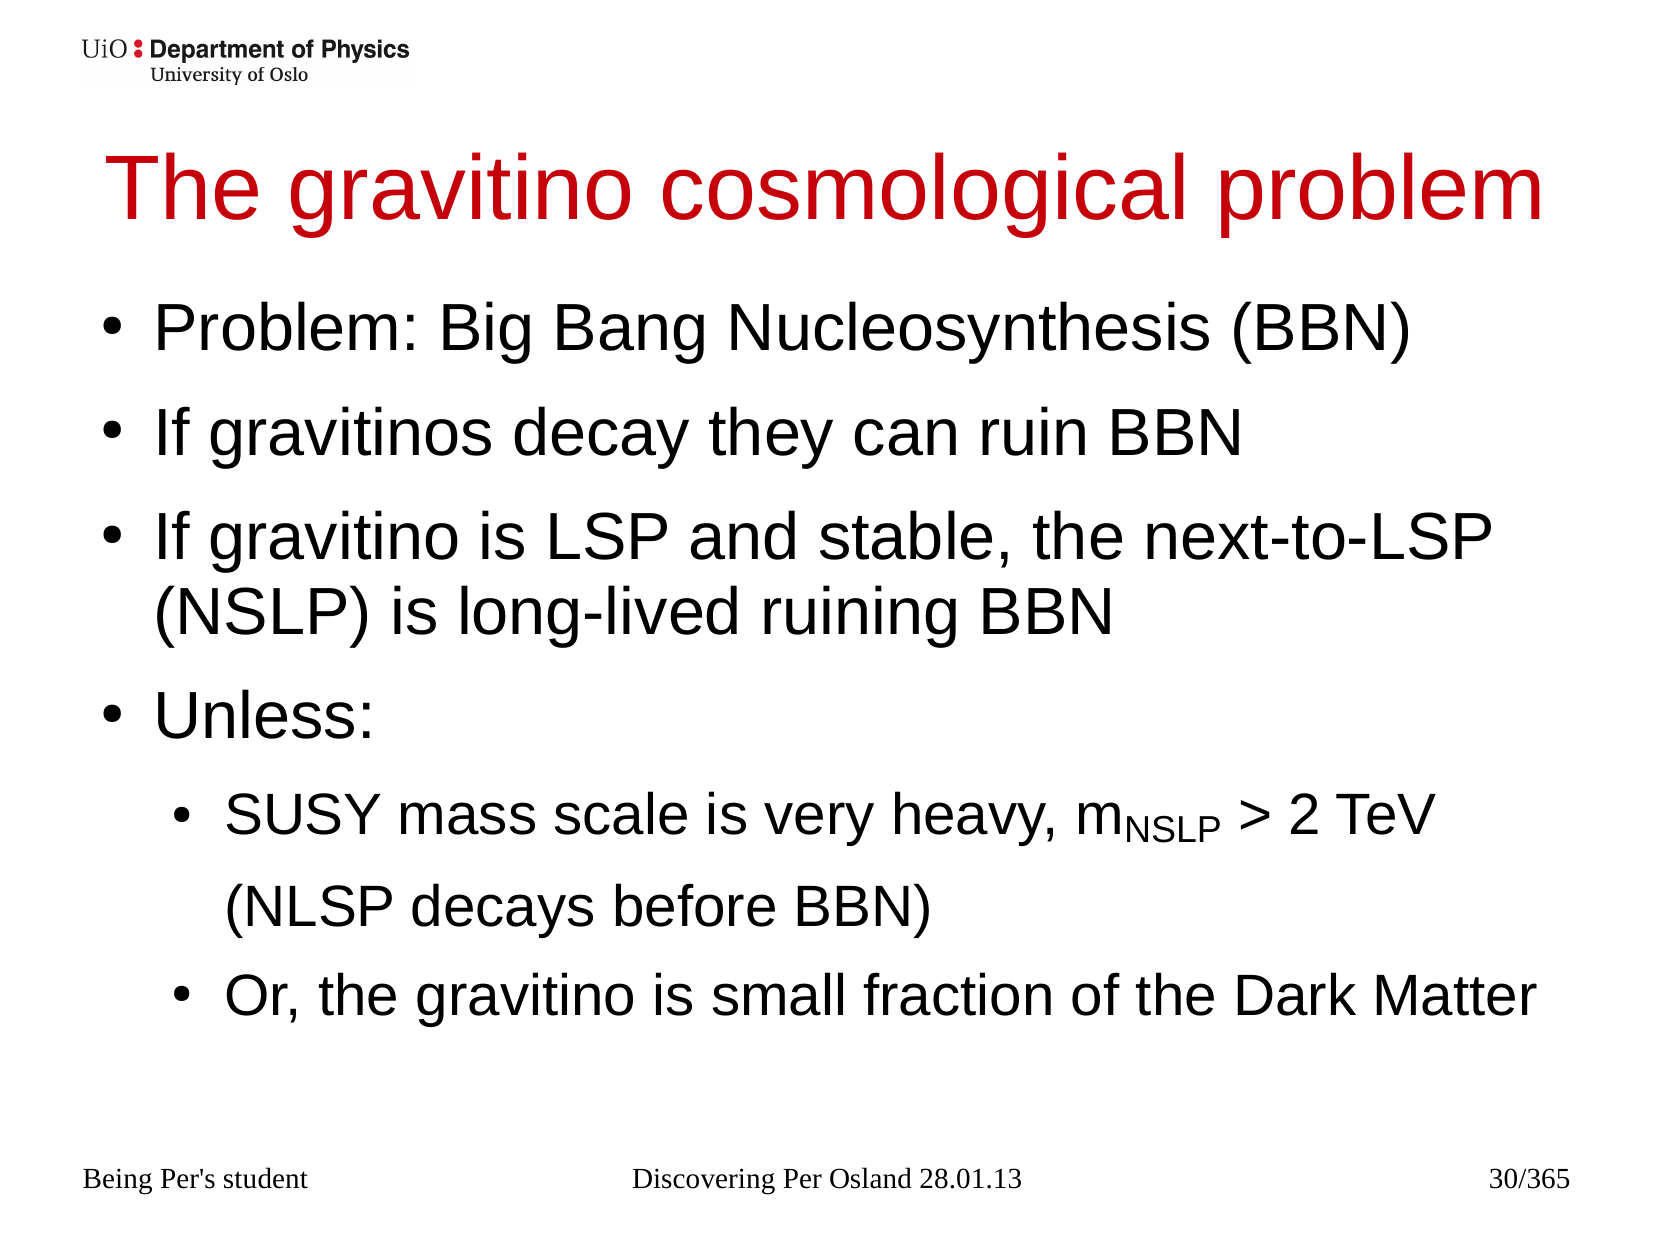

# The gravitino cosmological problem
Problem: Big Bang Nucleosynthesis (BBN)
If gravitinos decay they can ruin BBN
If gravitino is LSP and stable, the next-to-LSP (NSLP) is long-lived ruining BBN
Unless:
SUSY mass scale is very heavy, mNSLP > 2 TeV
(NLSP decays before BBN)
Or, the gravitino is small fraction of the Dark Matter
Being Per's student
Discovering Per Osland 28.01.13
30